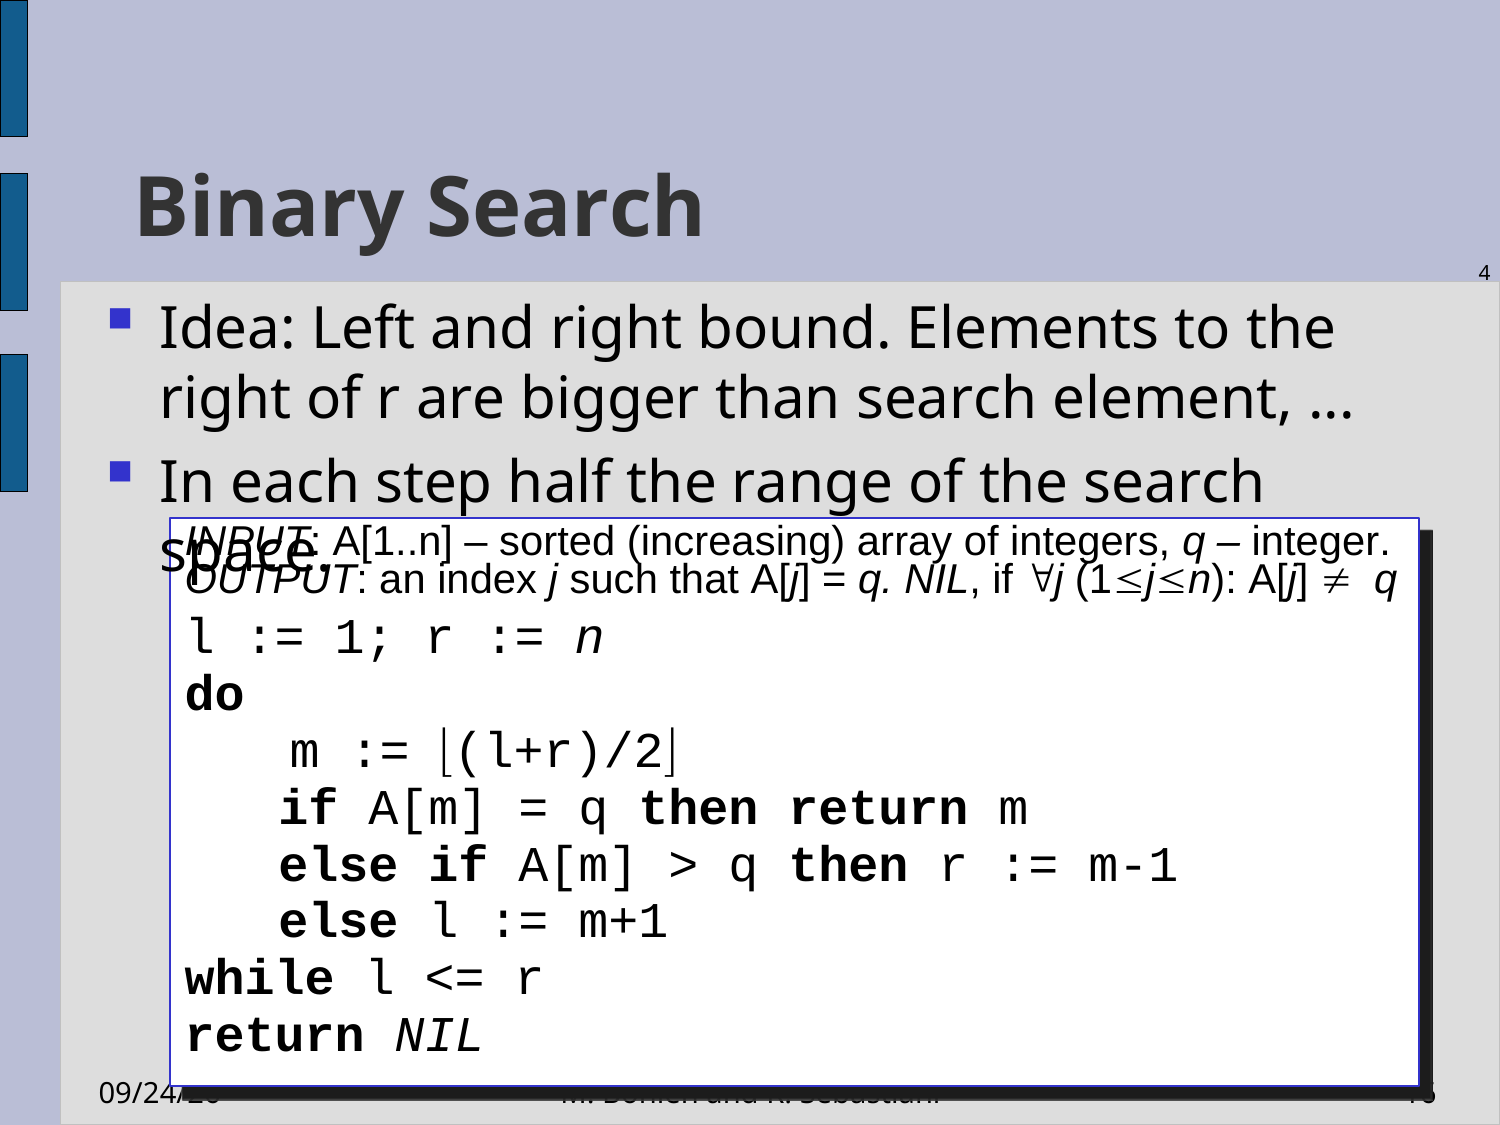

# Binary Search
4
Idea: Left and right bound. Elements to the right of r are bigger than search element, ...
In each step half the range of the search space.
INPUT: A[1..n] – sorted (increasing) array of integers, q – integer.
OUTPUT: an index j such that A[j] = q. NIL, if j (1jn): A[j] q
l := 1; r := n
do
 m := ⌊(l+r)/2⌋
	if A[m] = q then return m
	else if A[m] > q then r := m-1
	else l := m+1
while l <= r
return NIL
M. Böhlen and R. Sebastiani
16